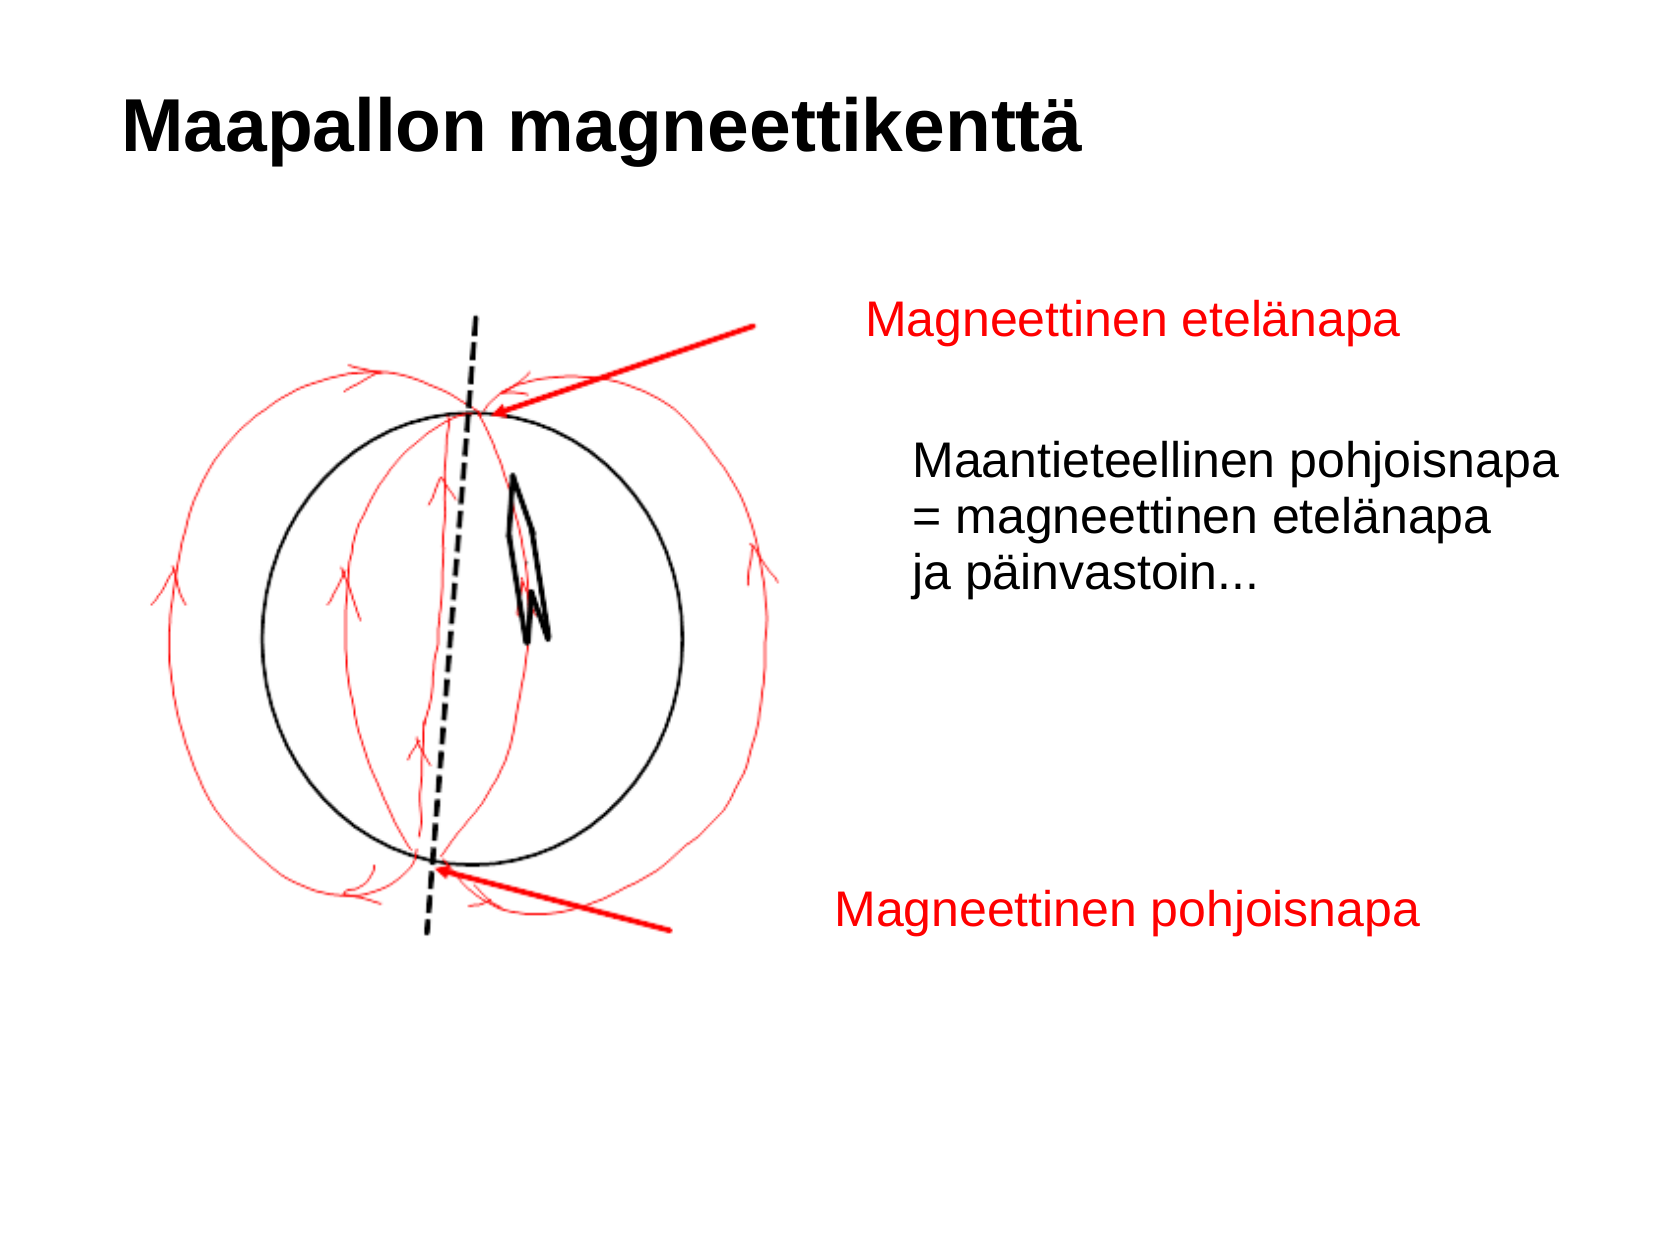

Maapallon magneettikenttä
Magneettinen etelänapa
Maantieteellinen pohjoisnapa = magneettinen etelänapa
ja päinvastoin...
Magneettinen pohjoisnapa